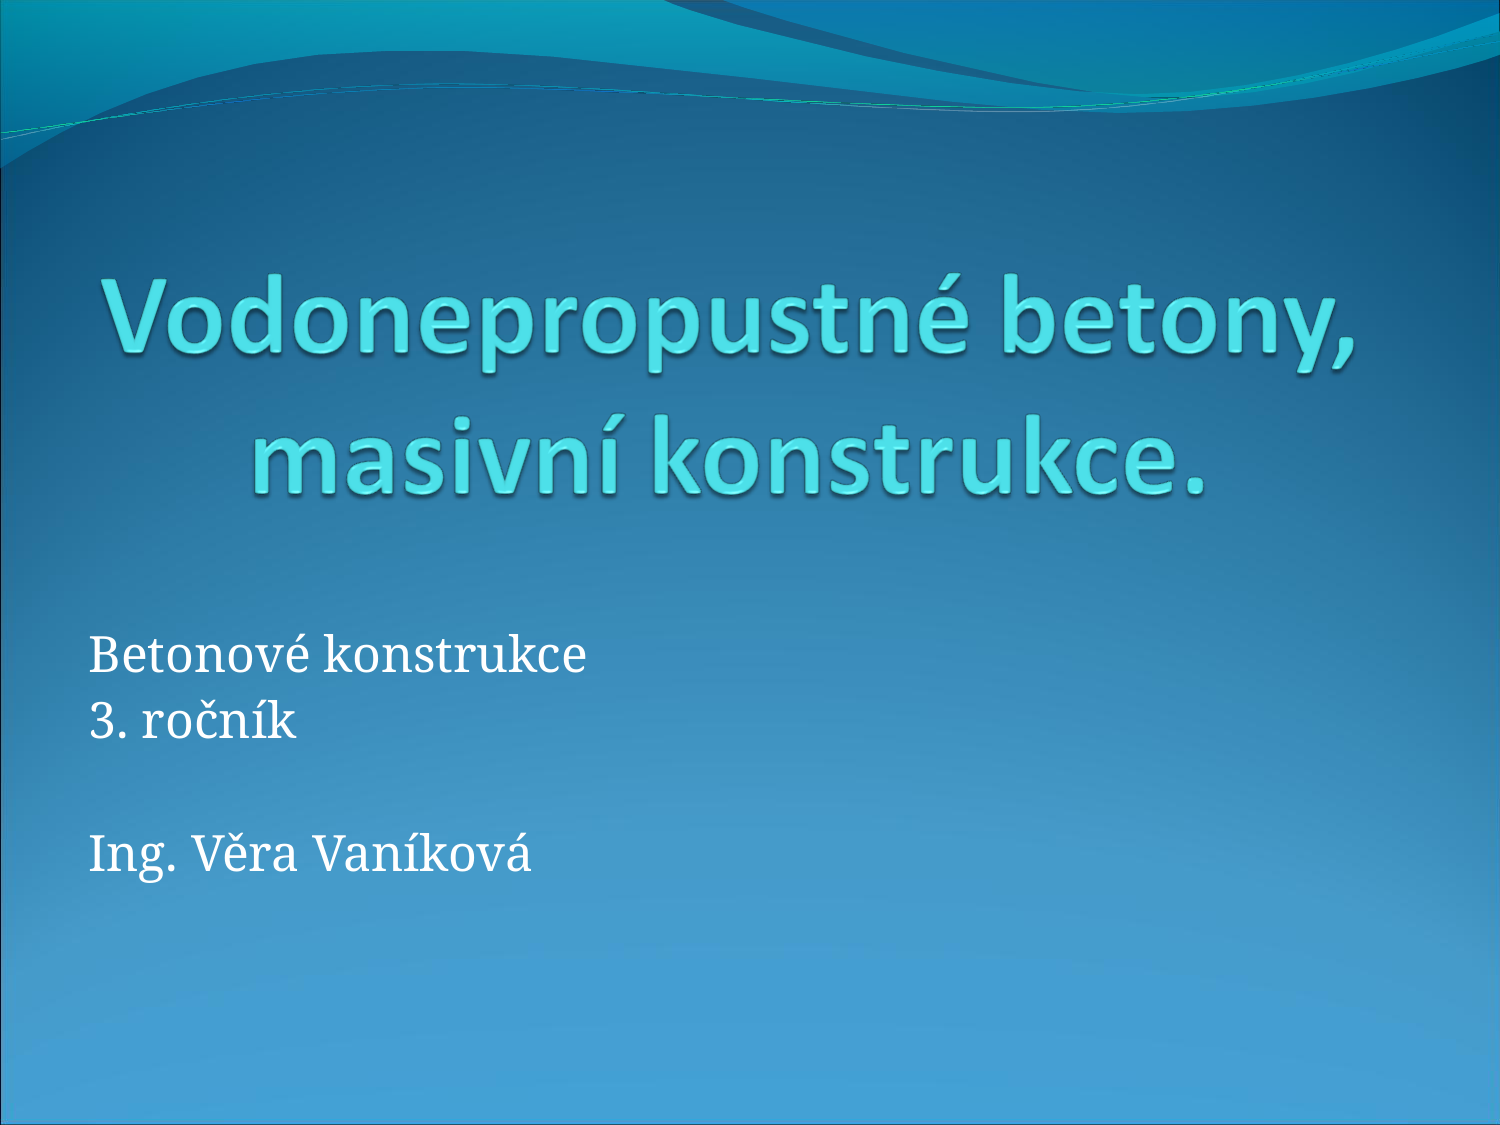

Betonové konstrukce
3. ročník
Ing. Věra Vaníková